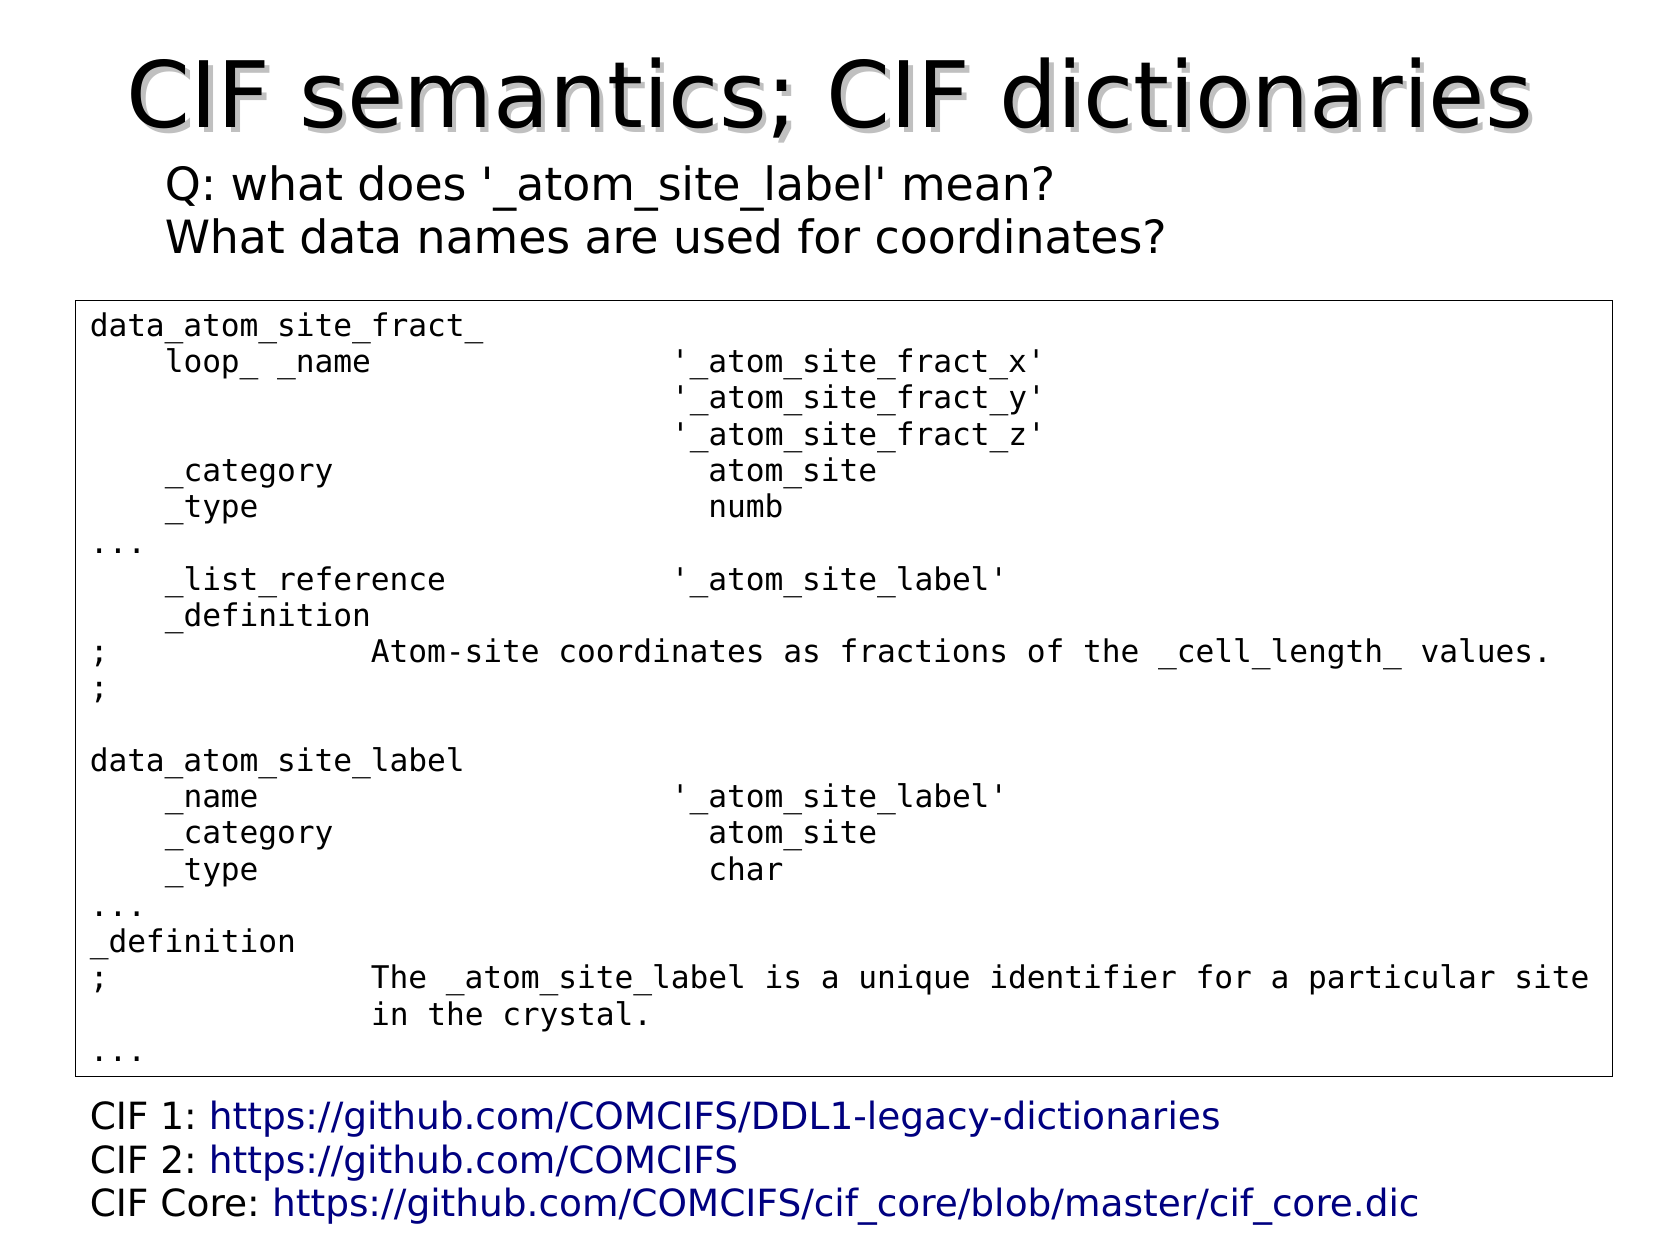

# CIF semantics; CIF dictionaries
Q: what does '_atom_site_label' mean?
What data names are used for coordinates?
data_atom_site_fract_
 loop_ _name '_atom_site_fract_x'
 '_atom_site_fract_y'
 '_atom_site_fract_z'
 _category atom_site
 _type numb
...
 _list_reference '_atom_site_label'
 _definition
; Atom-site coordinates as fractions of the _cell_length_ values.
;
data_atom_site_label
 _name '_atom_site_label'
 _category atom_site
 _type char
...
_definition
; The _atom_site_label is a unique identifier for a particular site
 in the crystal.
...
CIF 1: https://github.com/COMCIFS/DDL1-legacy-dictionaries
CIF 2: https://github.com/COMCIFS
CIF Core: https://github.com/COMCIFS/cif_core/blob/master/cif_core.dic